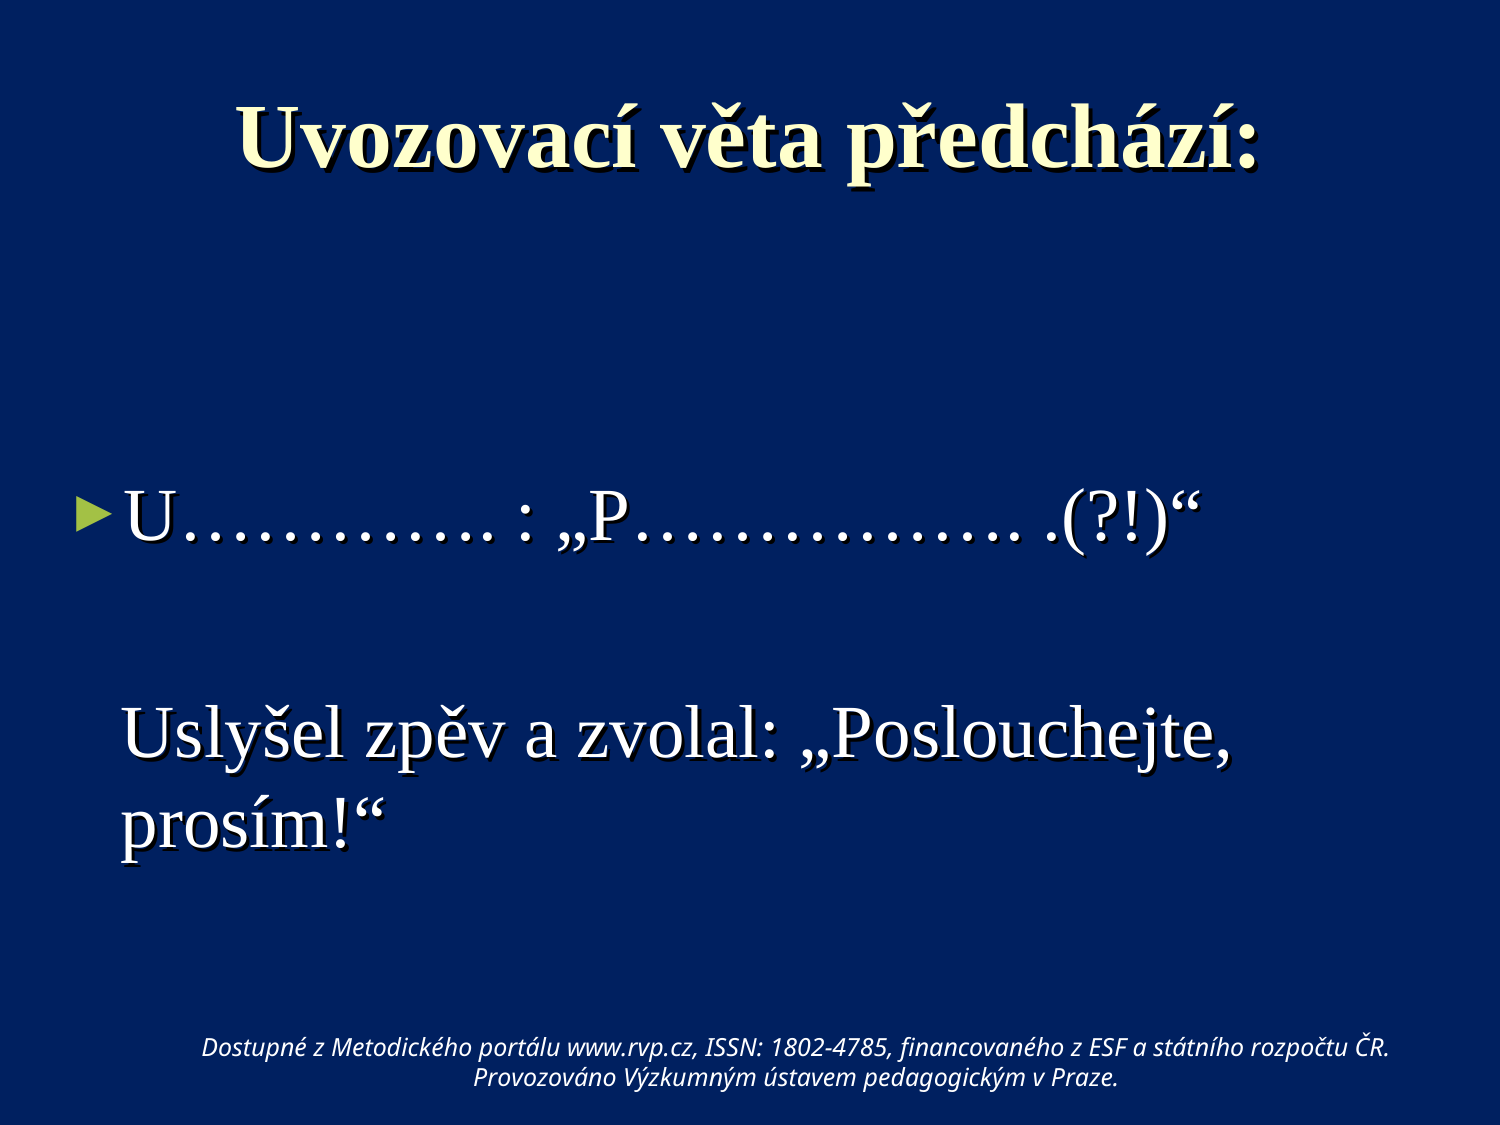

# Uvozovací věta předchází:
U…………. : „P……………. .(?!)“
 Uslyšel zpěv a zvolal: „Poslouchejte, prosím!“
Dostupné z Metodického portálu www.rvp.cz, ISSN: 1802-4785, financovaného z ESF a státního rozpočtu ČR. Provozováno Výzkumným ústavem pedagogickým v Praze.